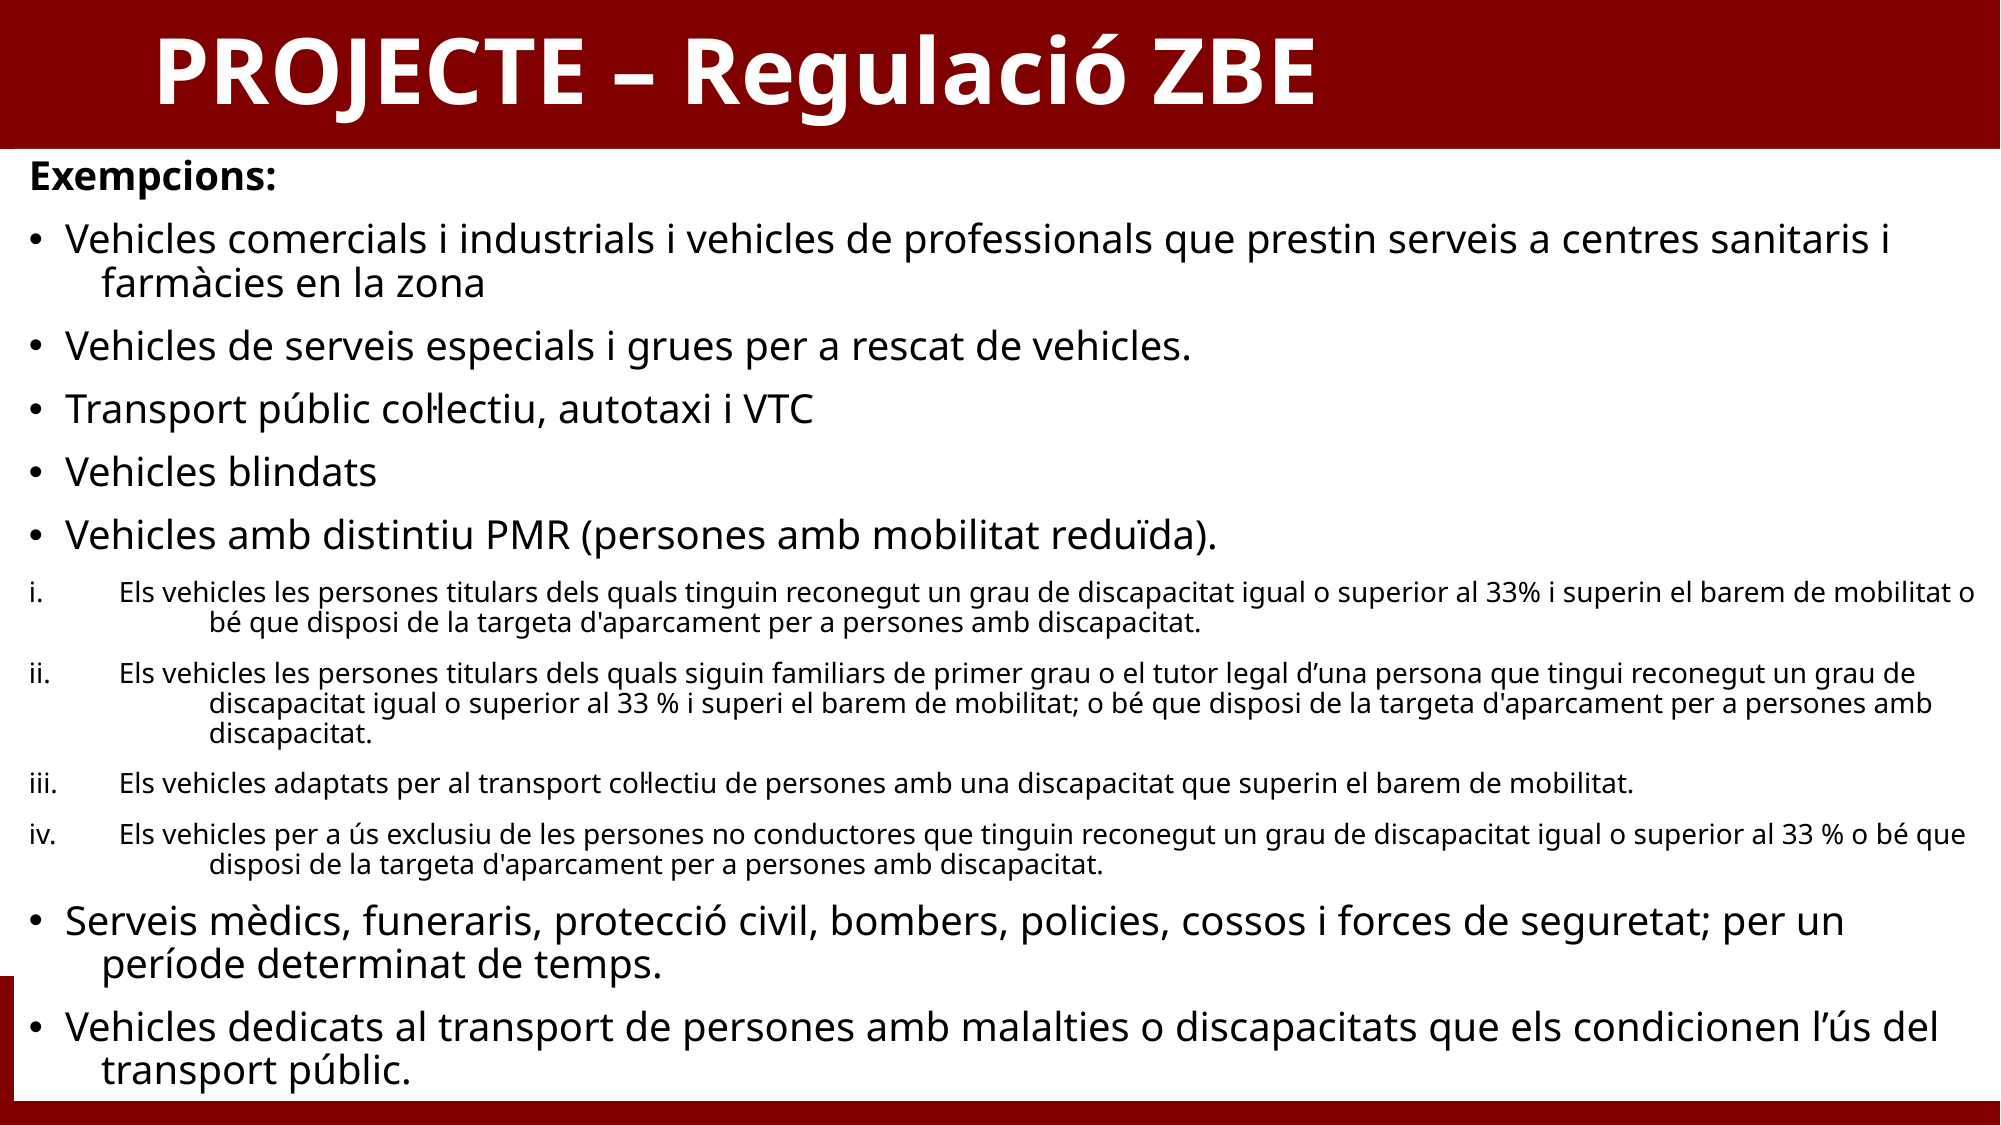

# PROJECTE – Regulació ZBE
Exempcions:
Vehicles comercials i industrials i vehicles de professionals que prestin serveis a centres sanitaris i farmàcies en la zona
Vehicles de serveis especials i grues per a rescat de vehicles.
Transport públic col·lectiu, autotaxi i VTC
Vehicles blindats
Vehicles amb distintiu PMR (persones amb mobilitat reduïda).
Els vehicles les persones titulars dels quals tinguin reconegut un grau de discapacitat igual o superior al 33% i superin el barem de mobilitat o bé que disposi de la targeta d'aparcament per a persones amb discapacitat.
Els vehicles les persones titulars dels quals siguin familiars de primer grau o el tutor legal d’una persona que tingui reconegut un grau de discapacitat igual o superior al 33 % i superi el barem de mobilitat; o bé que disposi de la targeta d'aparcament per a persones amb discapacitat.
Els vehicles adaptats per al transport col·lectiu de persones amb una discapacitat que superin el barem de mobilitat.
Els vehicles per a ús exclusiu de les persones no conductores que tinguin reconegut un grau de discapacitat igual o superior al 33 % o bé que disposi de la targeta d'aparcament per a persones amb discapacitat.
Serveis mèdics, funeraris, protecció civil, bombers, policies, cossos i forces de seguretat; per un període determinat de temps.
Vehicles dedicats al transport de persones amb malalties o discapacitats que els condicionen l’ús del transport públic.